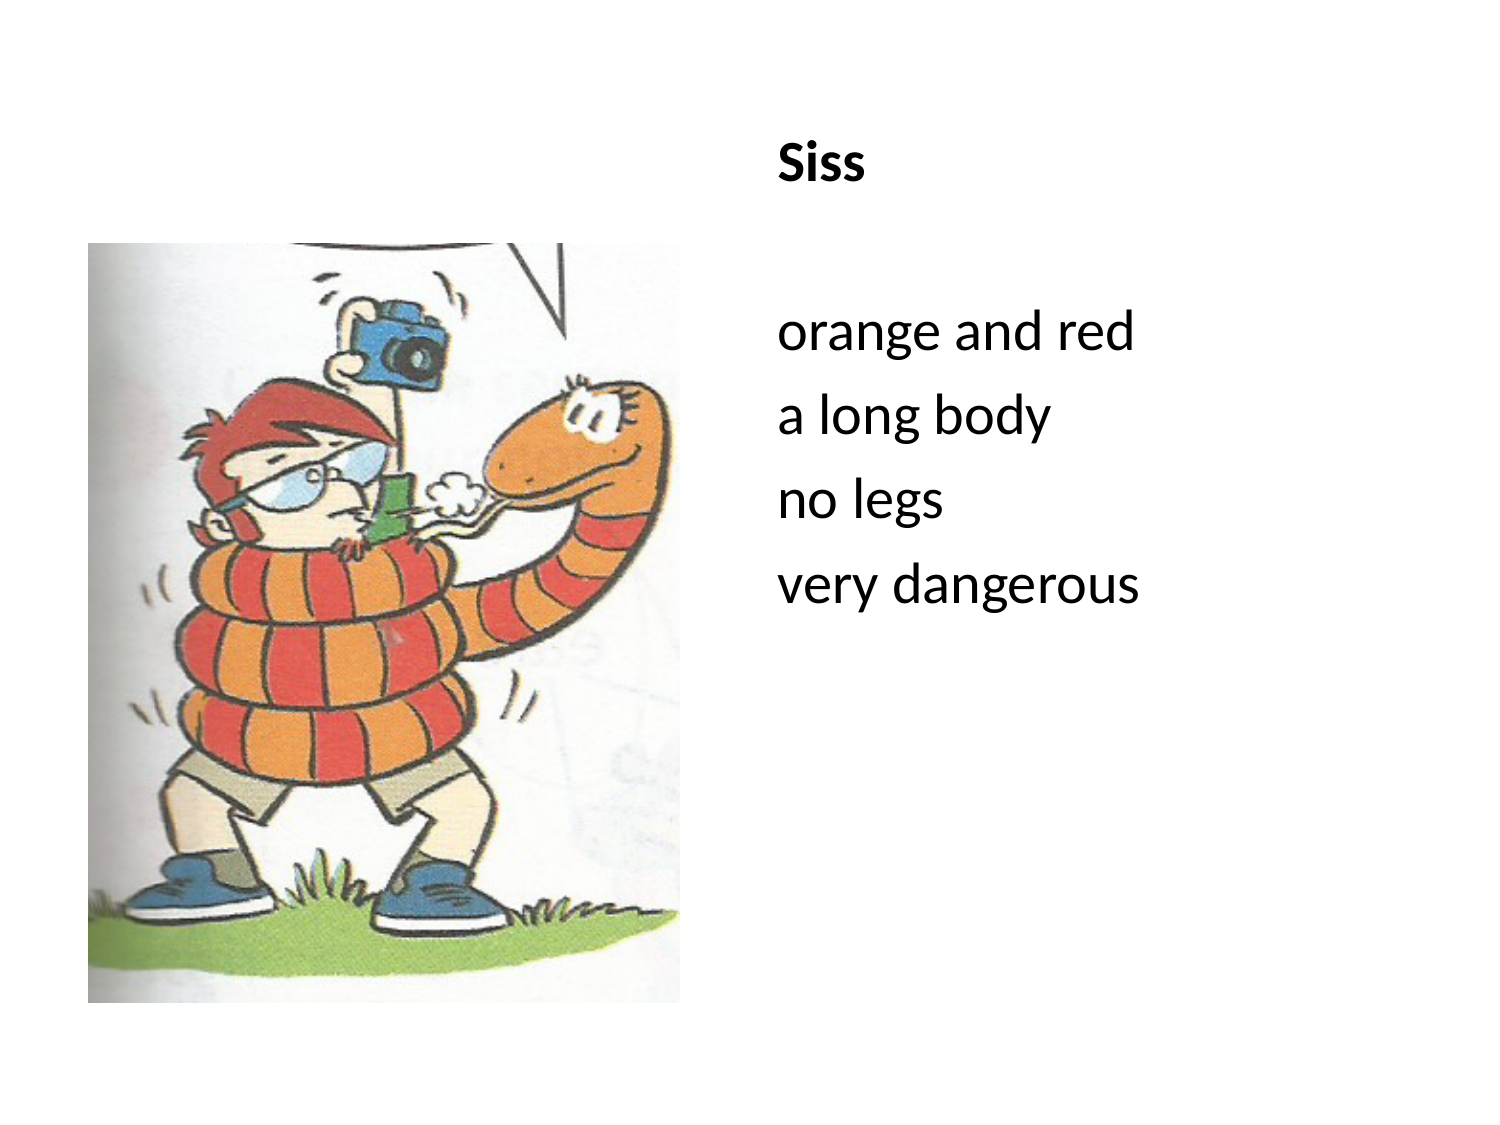

# Siss
orange and red
a long body
no legs
very dangerous